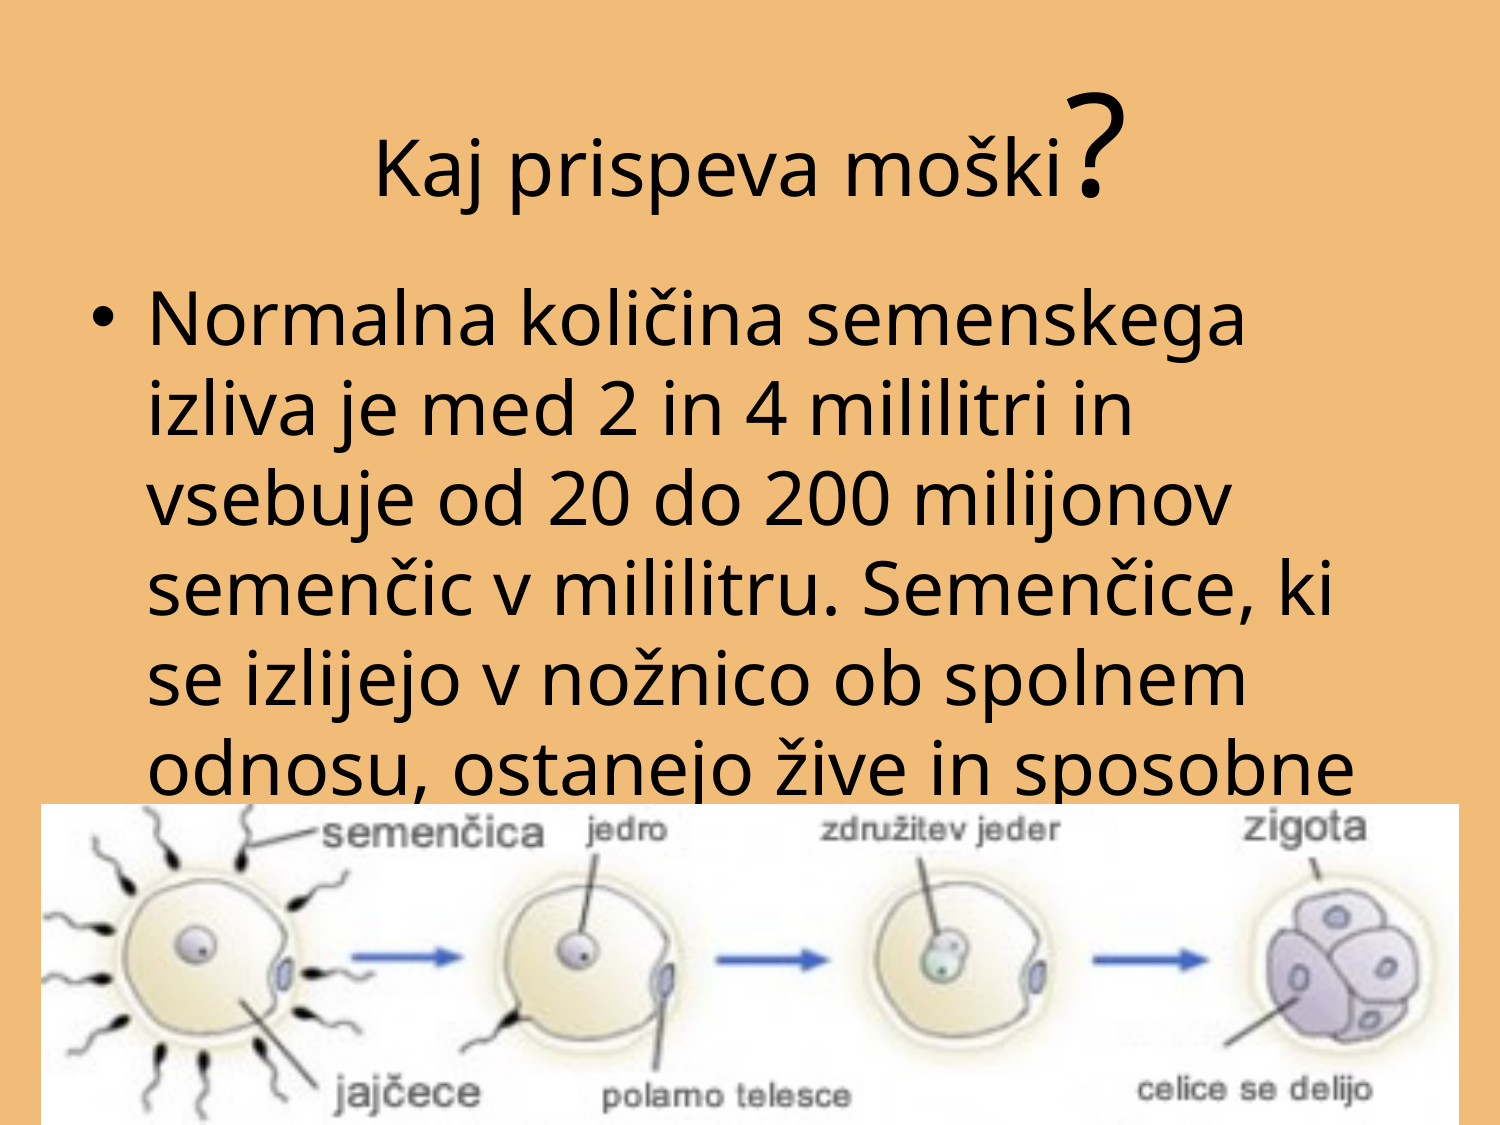

# Kaj prispeva moški?
Normalna količina semenskega izliva je med 2 in 4 mililitri in vsebuje od 20 do 200 milijonov semenčic v mililitru. Semenčice, ki se izlijejo v nožnico ob spolnem odnosu, ostanejo žive in sposobne za oploditev 48 do 72 ur.